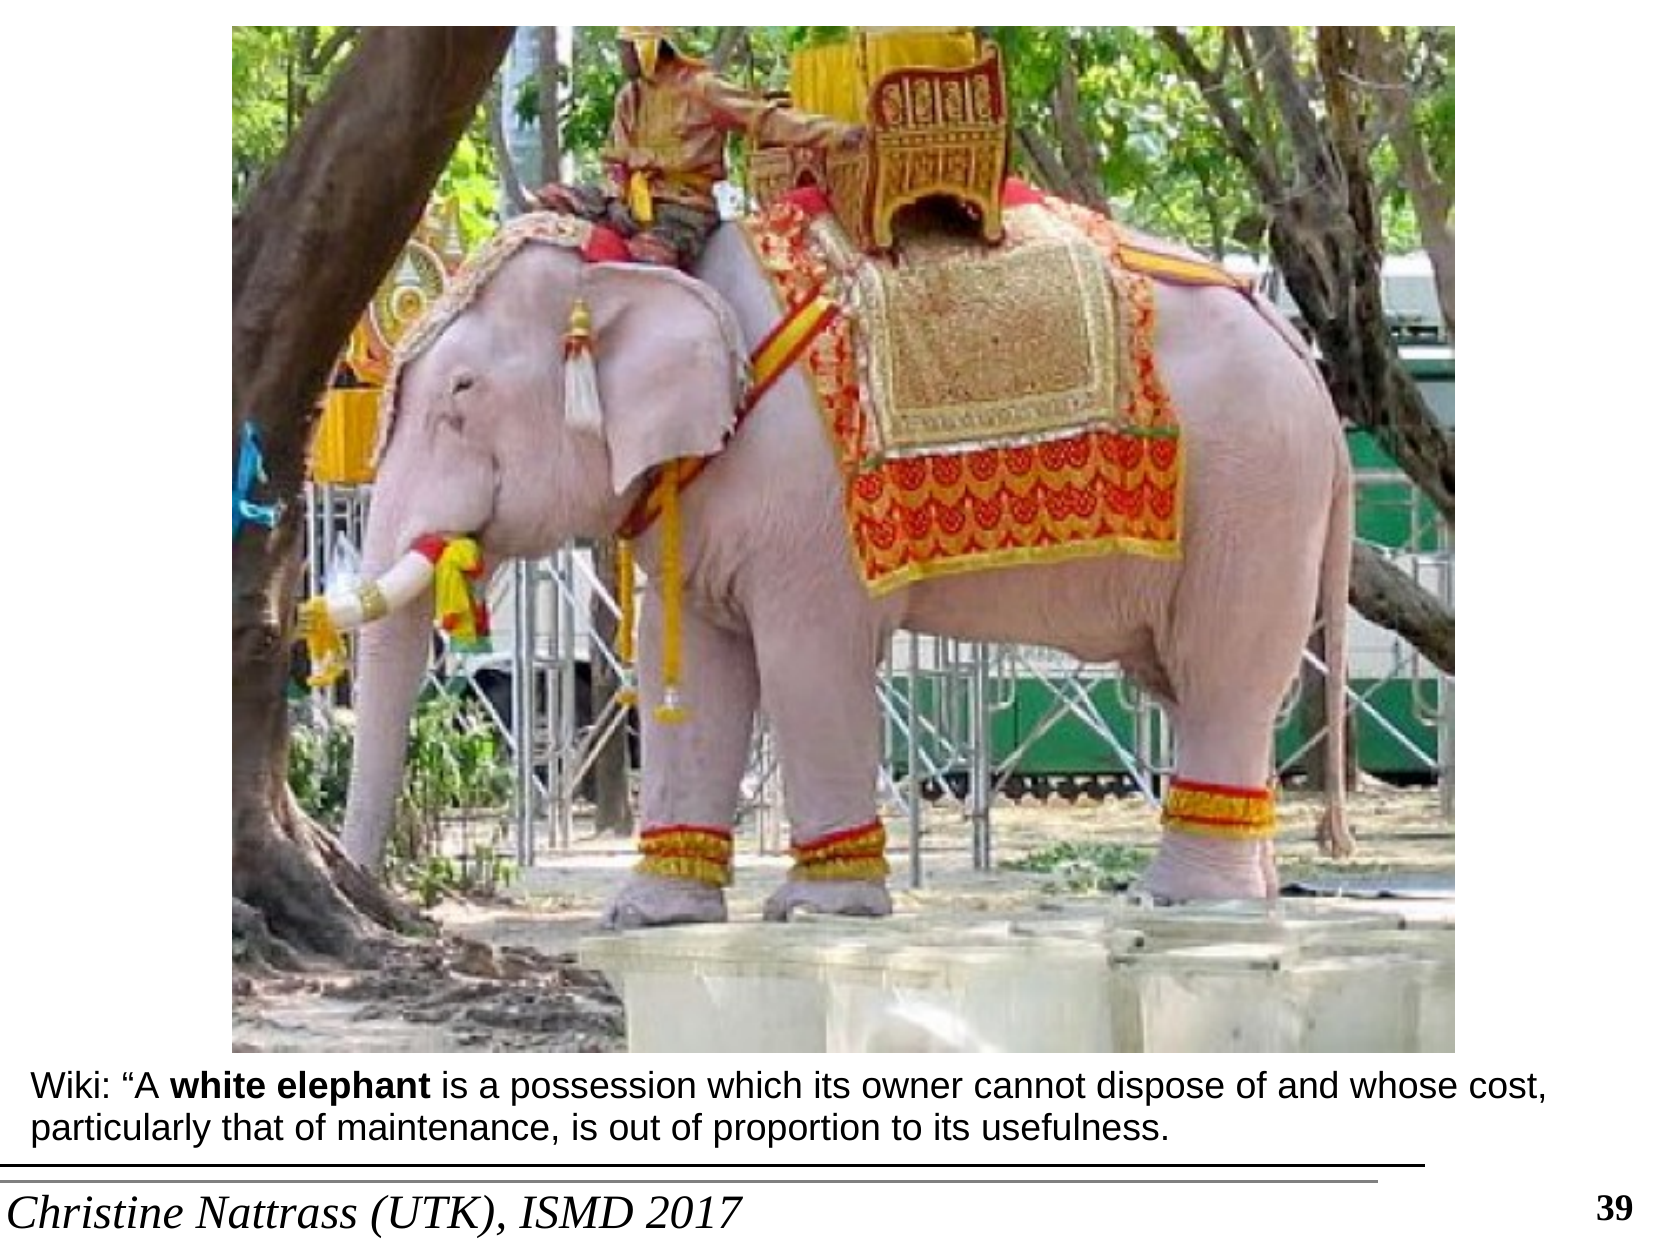

Wiki: “A white elephant is a possession which its owner cannot dispose of and whose cost, particularly that of maintenance, is out of proportion to its usefulness.